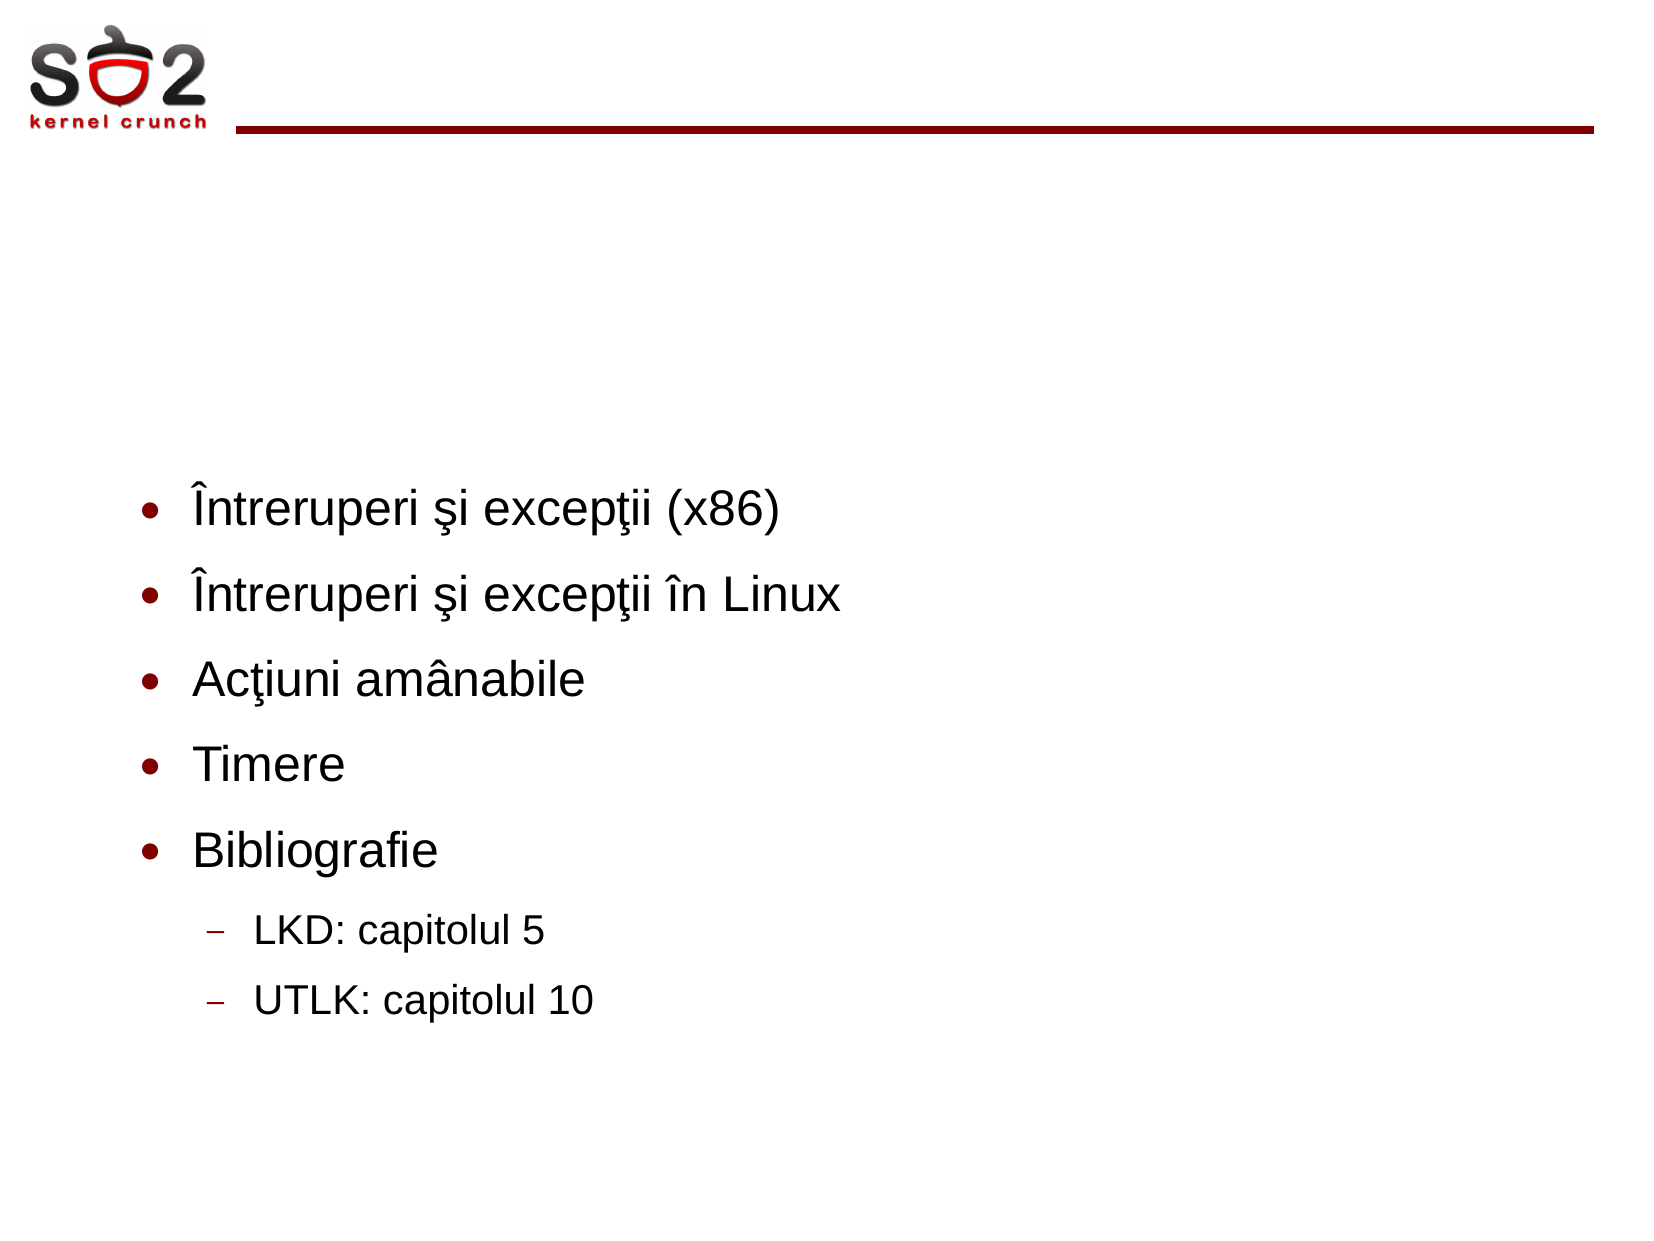

# Întreruperi şi excepţii (x86)
Întreruperi şi excepţii în Linux
Acţiuni amânabile
Timere
Bibliografie
LKD: capitolul 5
UTLK: capitolul 10